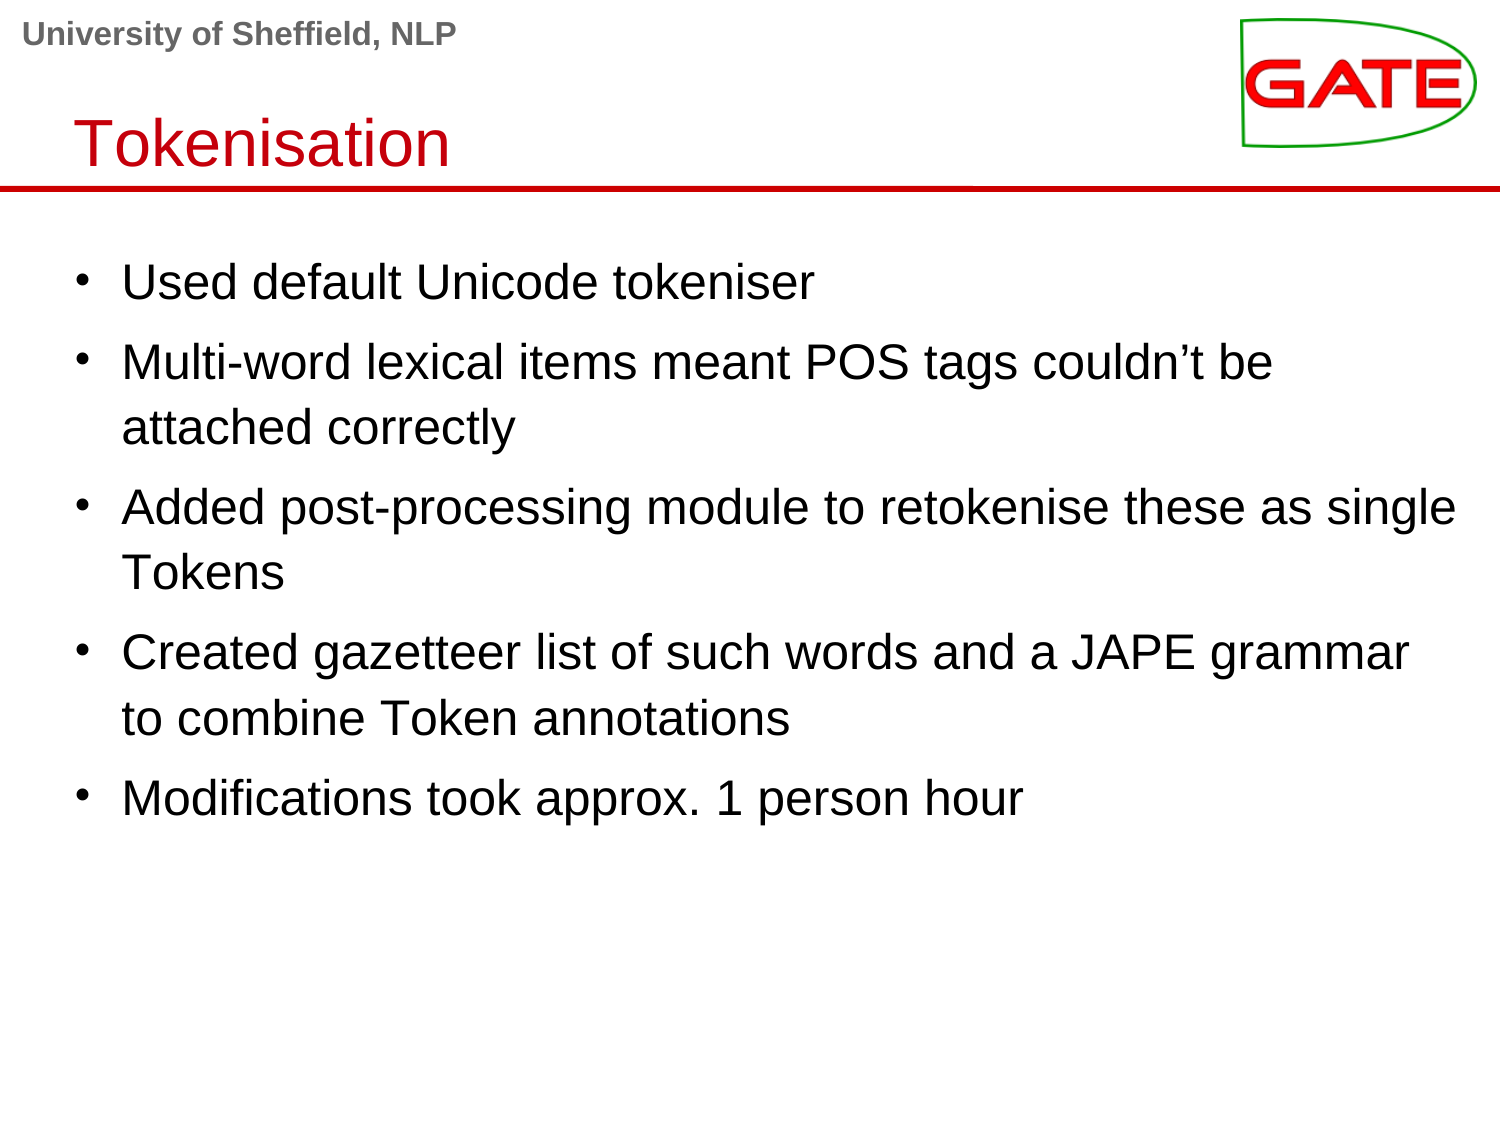

# Tokenisation
Used default Unicode tokeniser
Multi-word lexical items meant POS tags couldn’t be attached correctly
Added post-processing module to retokenise these as single Tokens
Created gazetteer list of such words and a JAPE grammar to combine Token annotations
Modifications took approx. 1 person hour